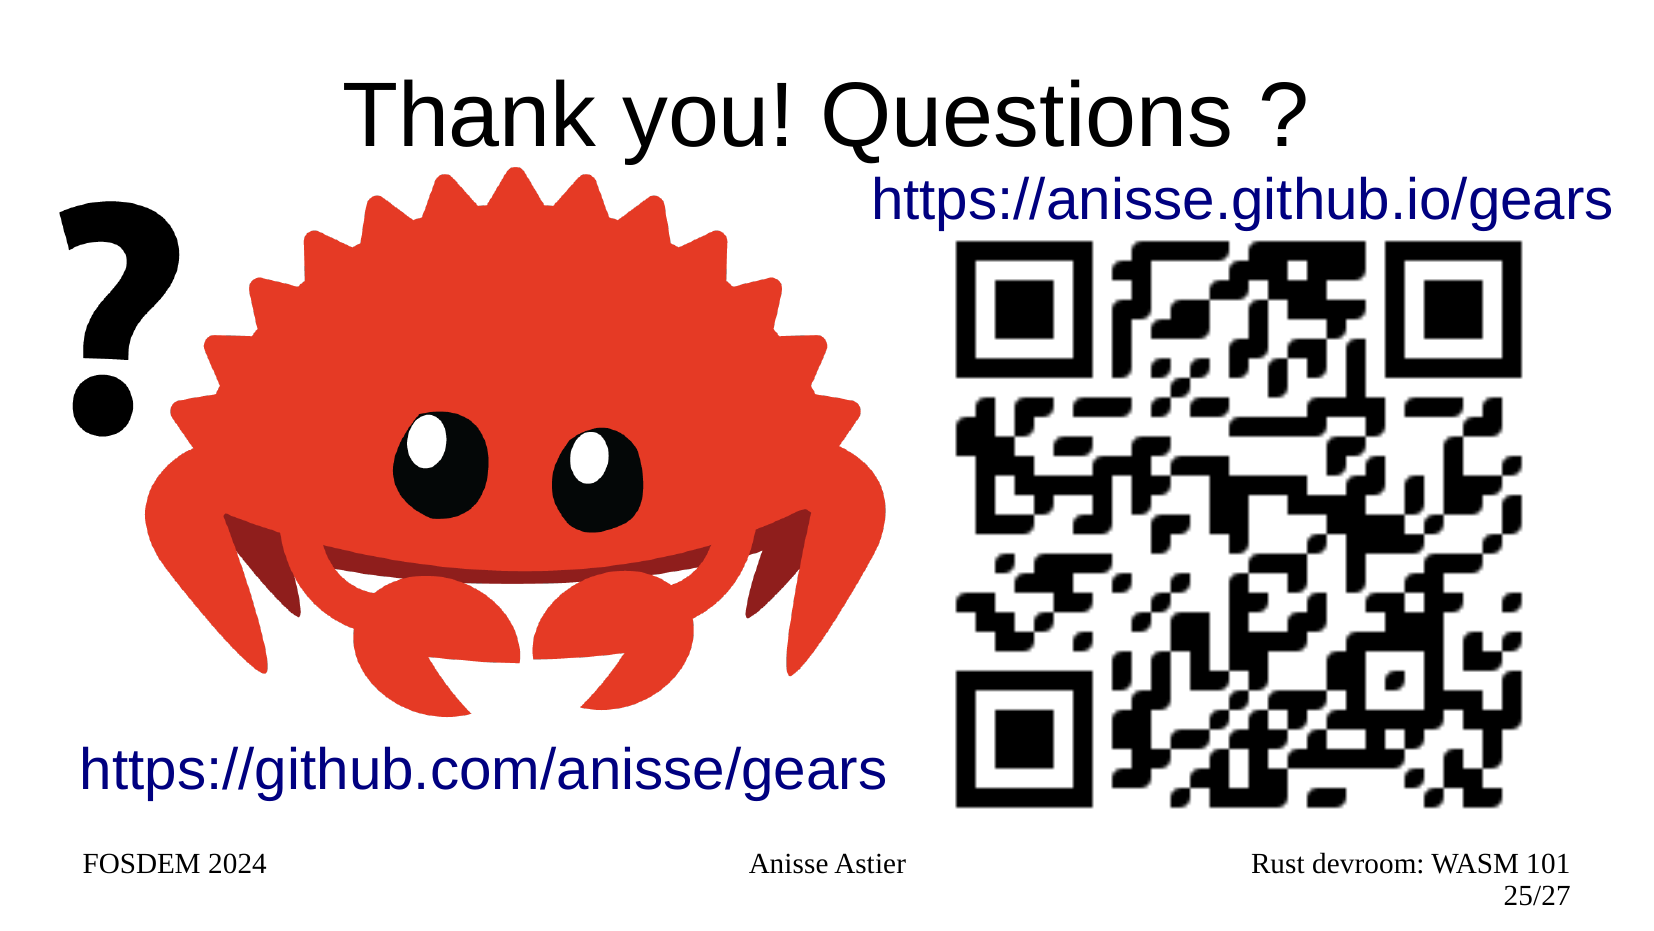

# Thank you! Questions ?
https://anisse.github.io/gears
https://github.com/anisse/gears
25